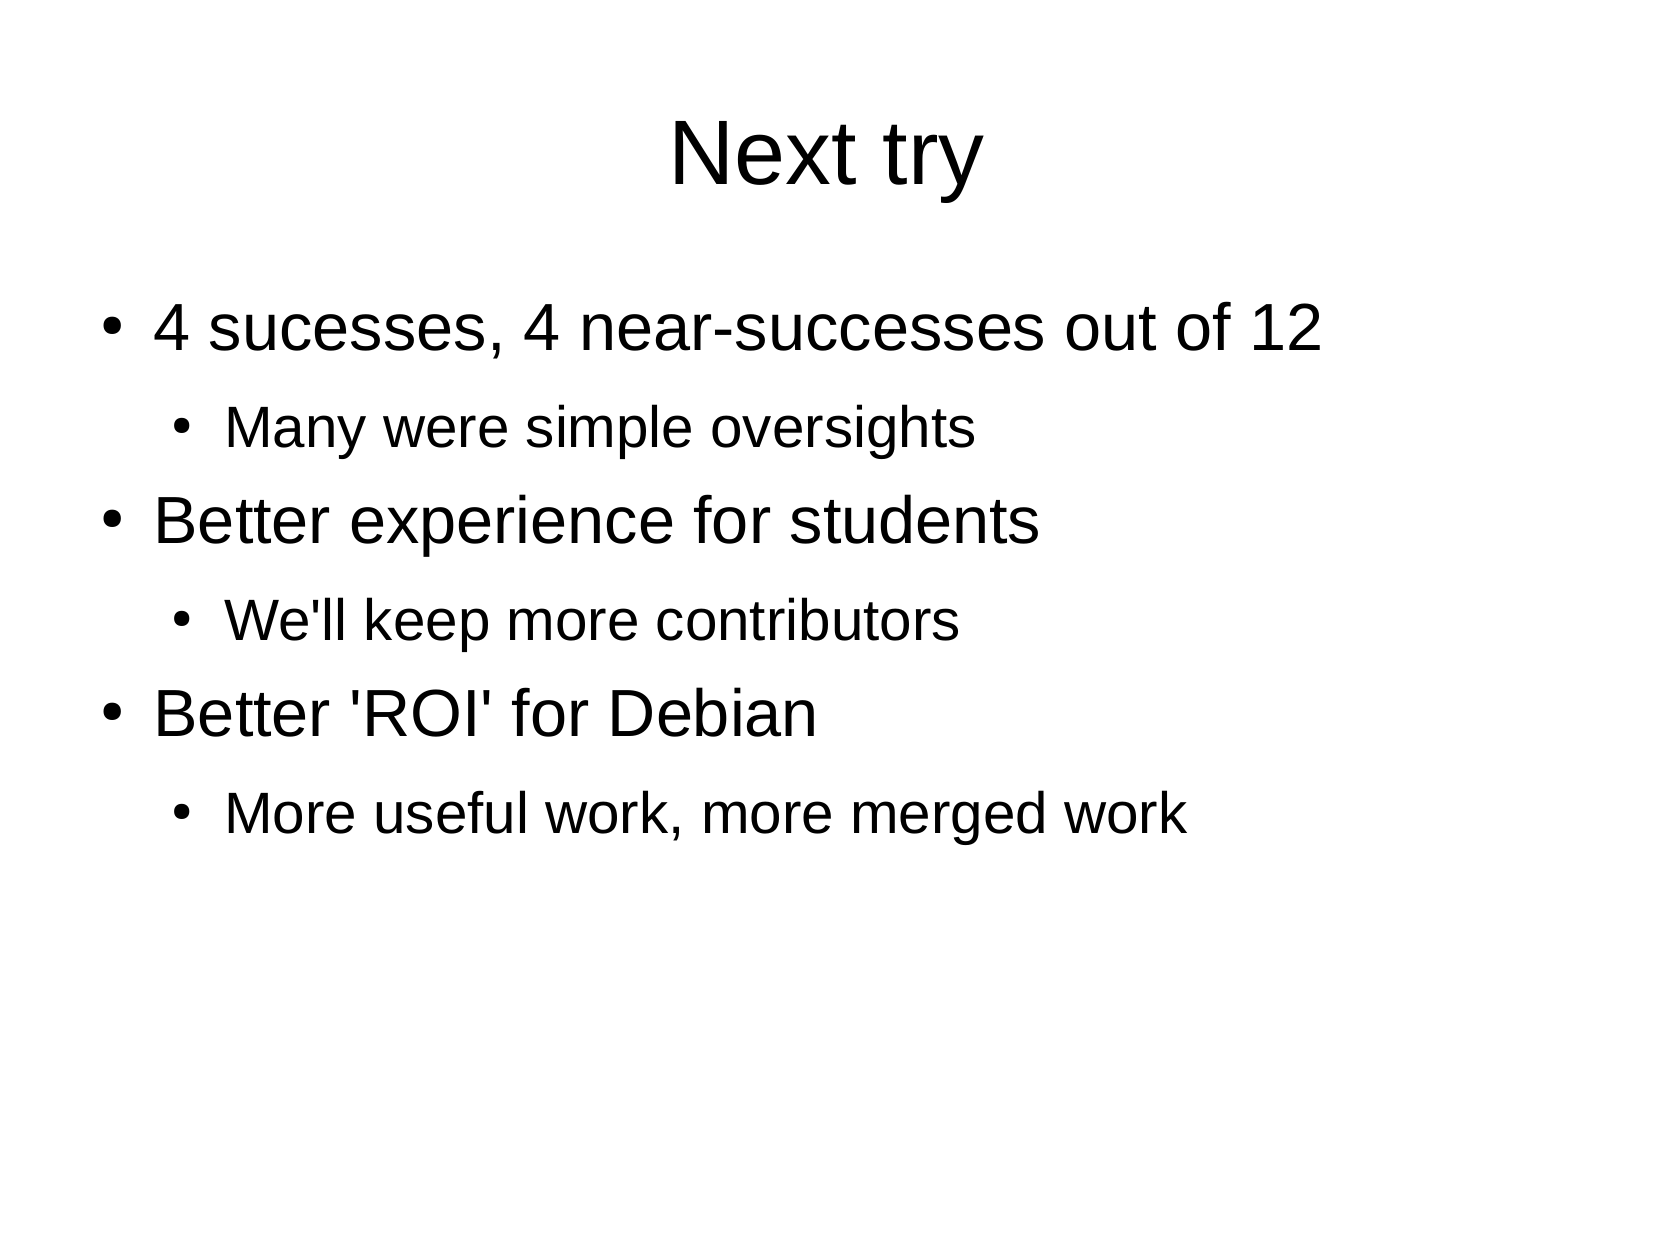

# Next try
4 sucesses, 4 near-successes out of 12
Many were simple oversights
Better experience for students
We'll keep more contributors
Better 'ROI' for Debian
More useful work, more merged work